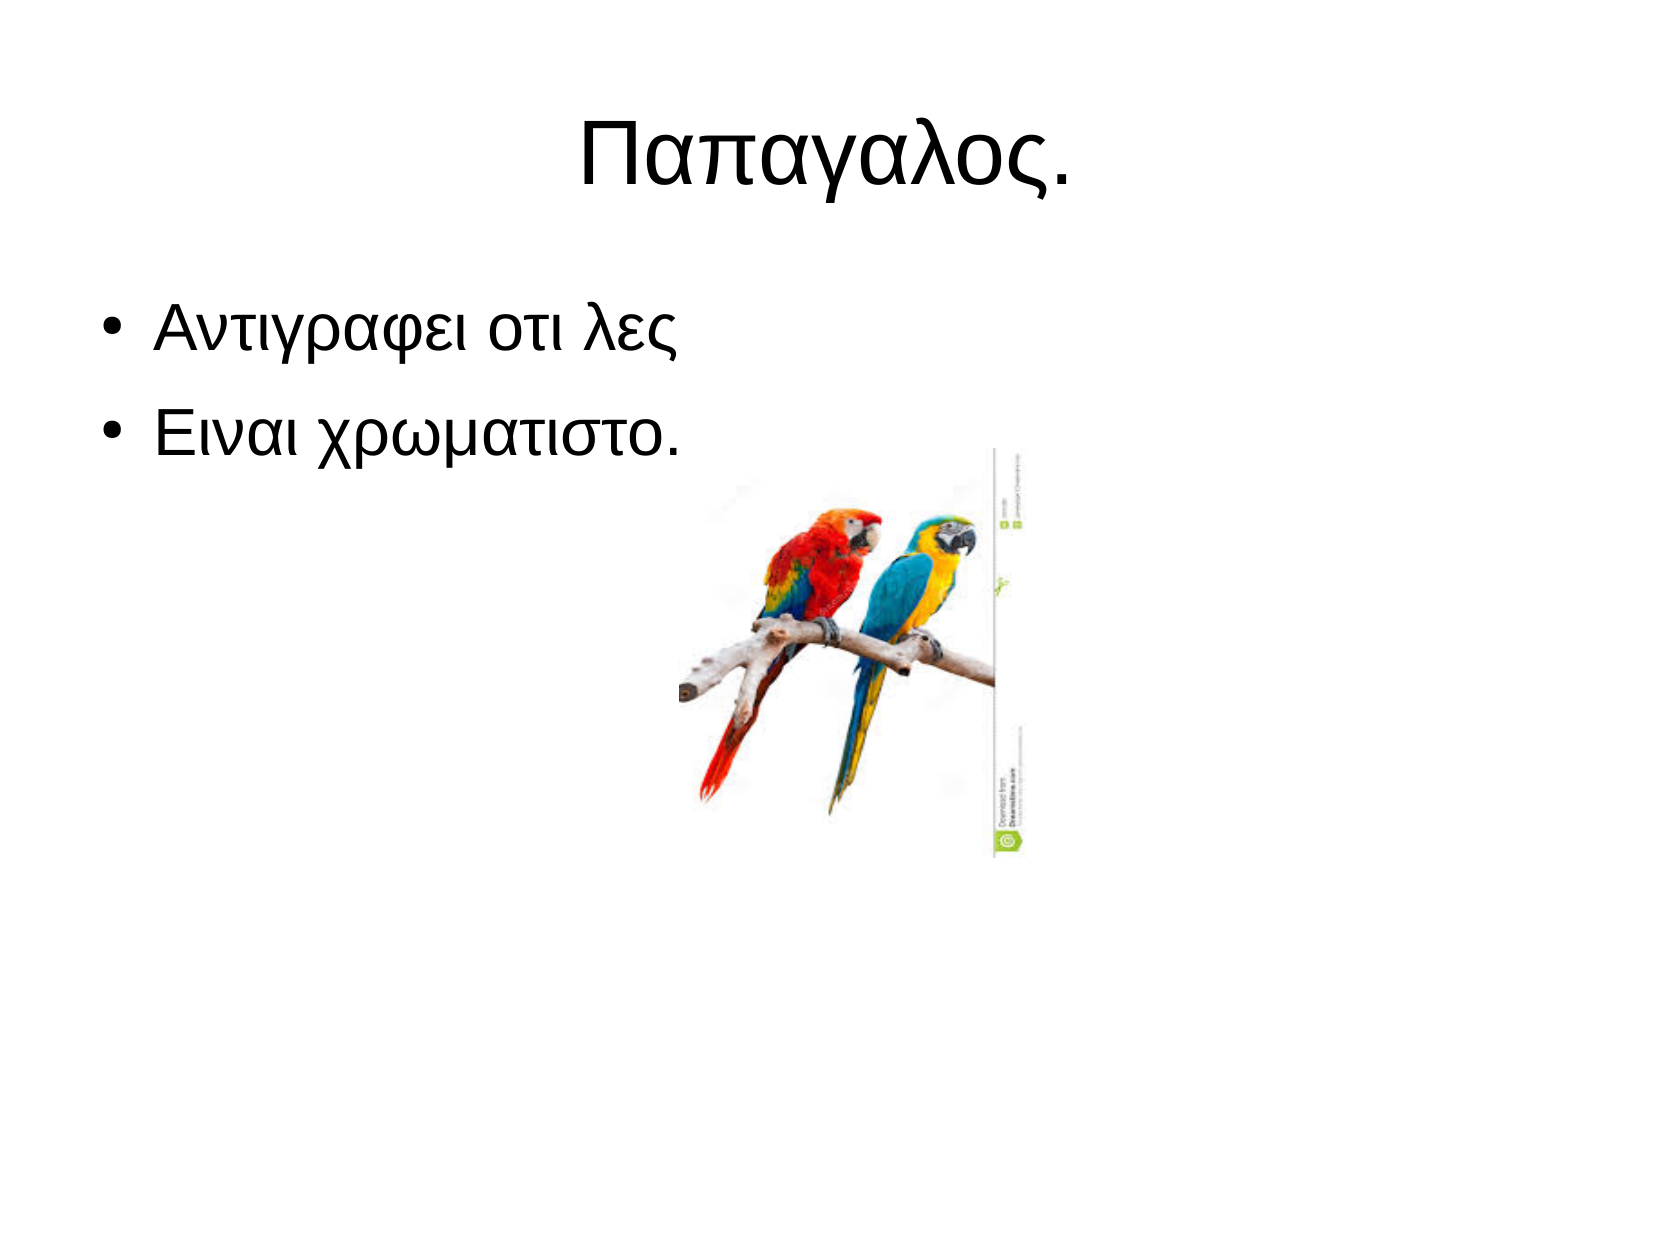

# Παπαγαλος.
Αντιγραφει οτι λες
Ειναι χρωματιστο.